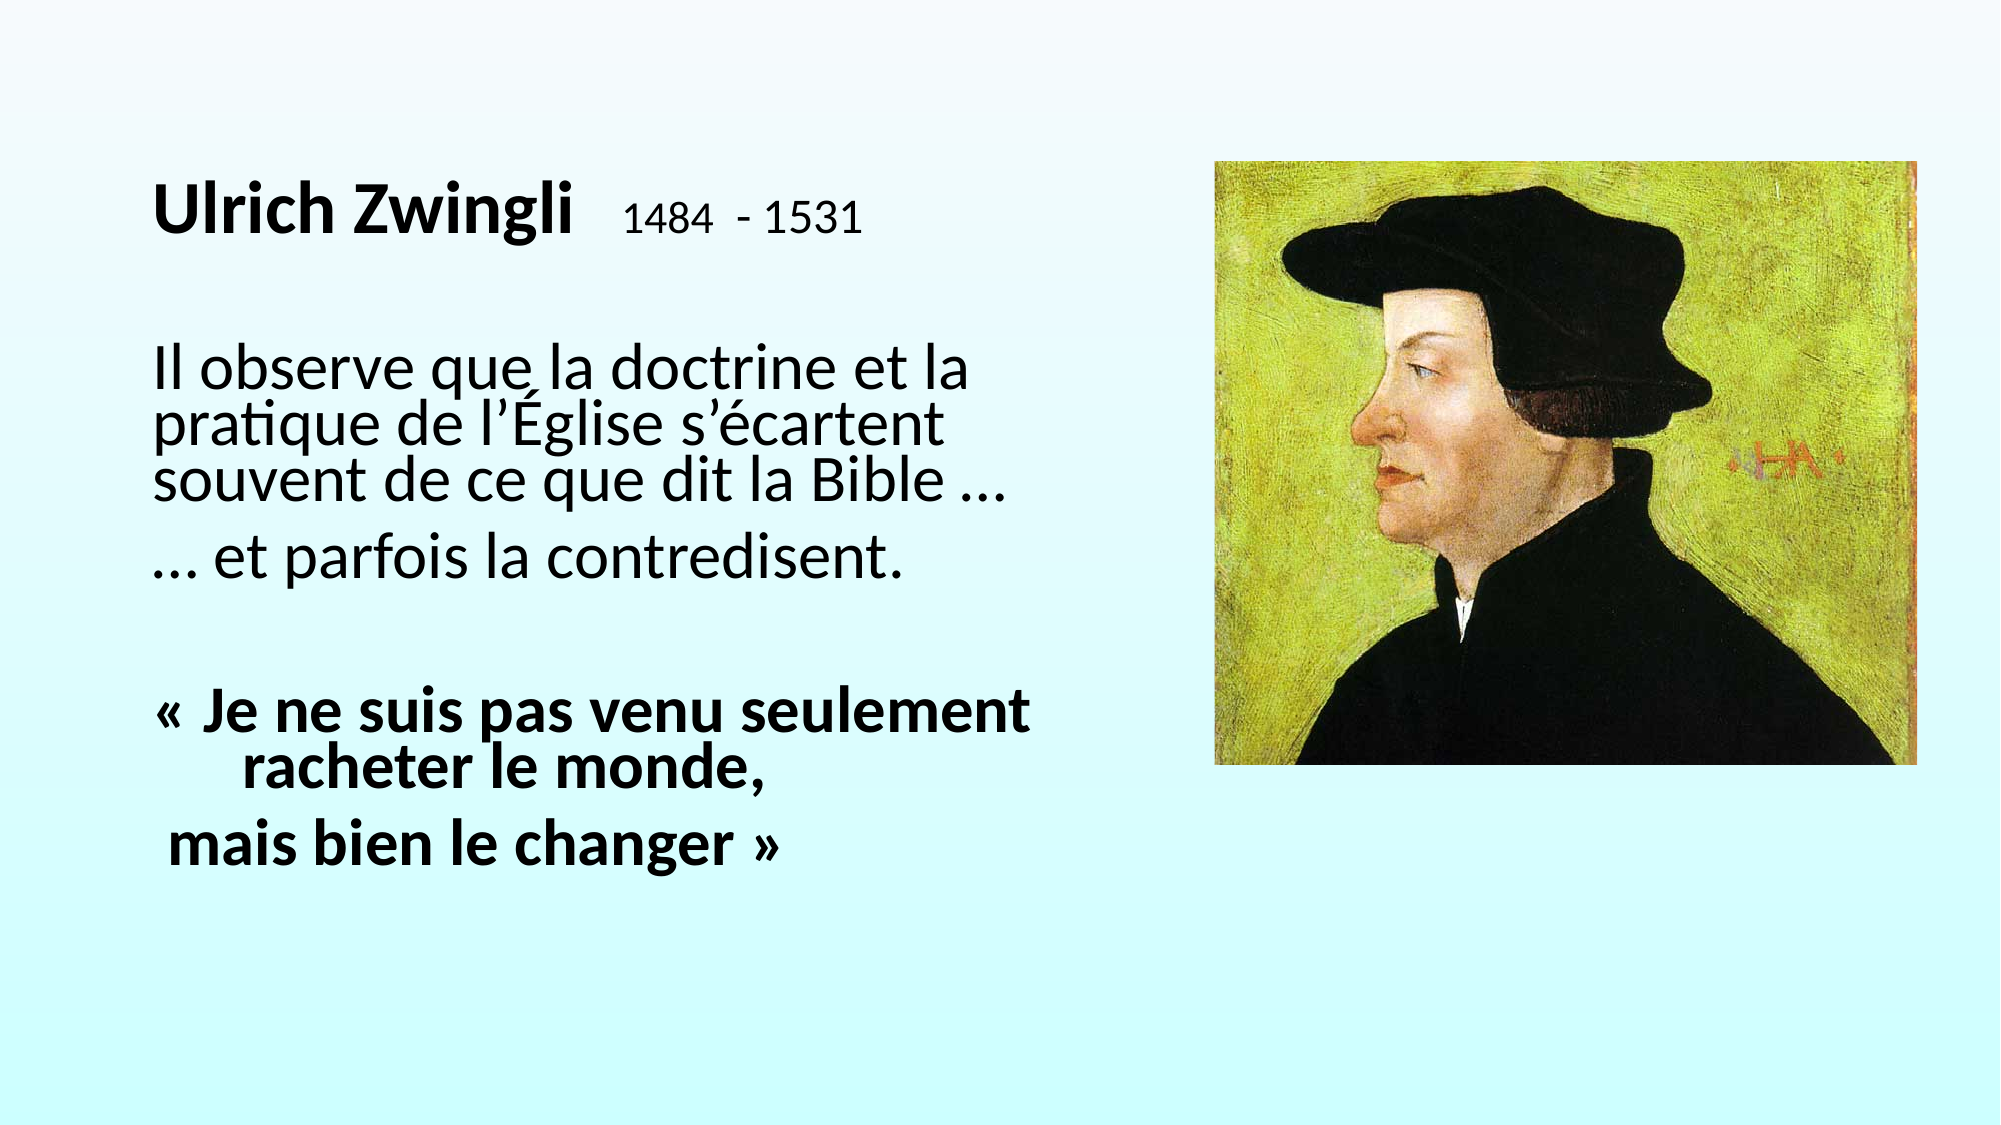

# Ulrich Zwingli 1484 - 1531
Il observe que la doctrine et la pratique de l’Église s’écartent souvent de ce que dit la Bible …
… et parfois la contredisent.
« Je ne suis pas venu seulement racheter le monde,
 mais bien le changer »